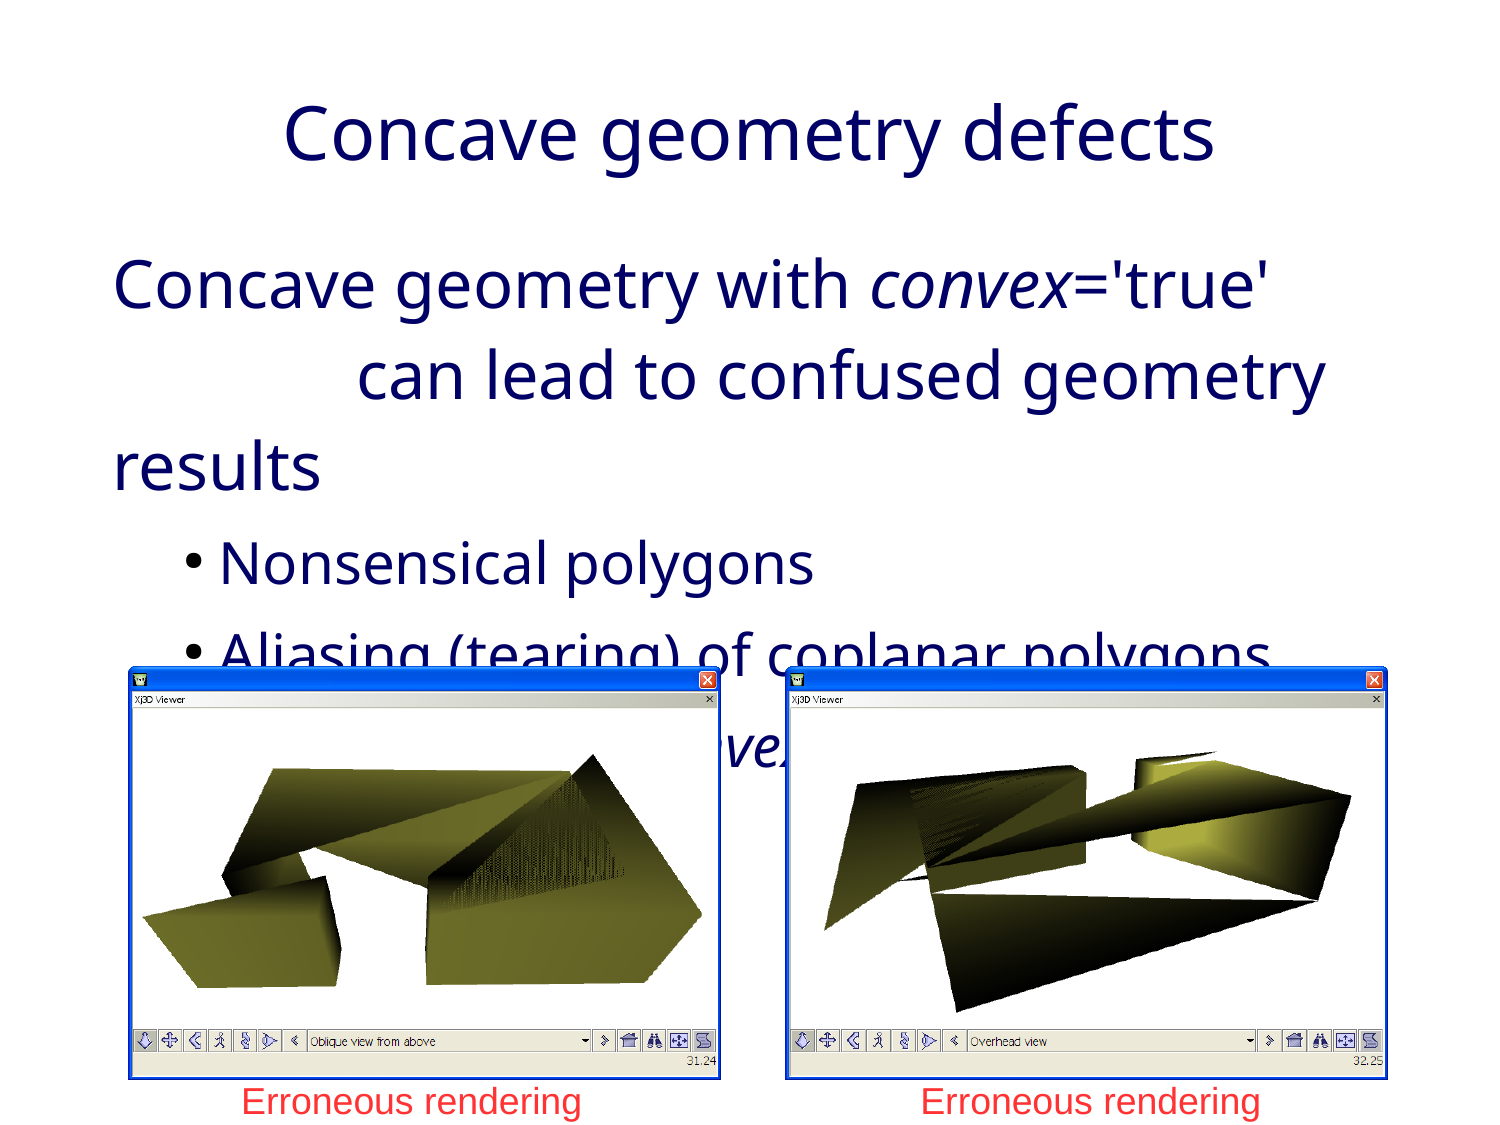

# Concave geometry defects
Concave geometry with convex='true' 		can lead to confused geometry results
Nonsensical polygons
Aliasing (tearing) of coplanar polygons
To correct: set convex='false'
Erroneous rendering
Erroneous rendering